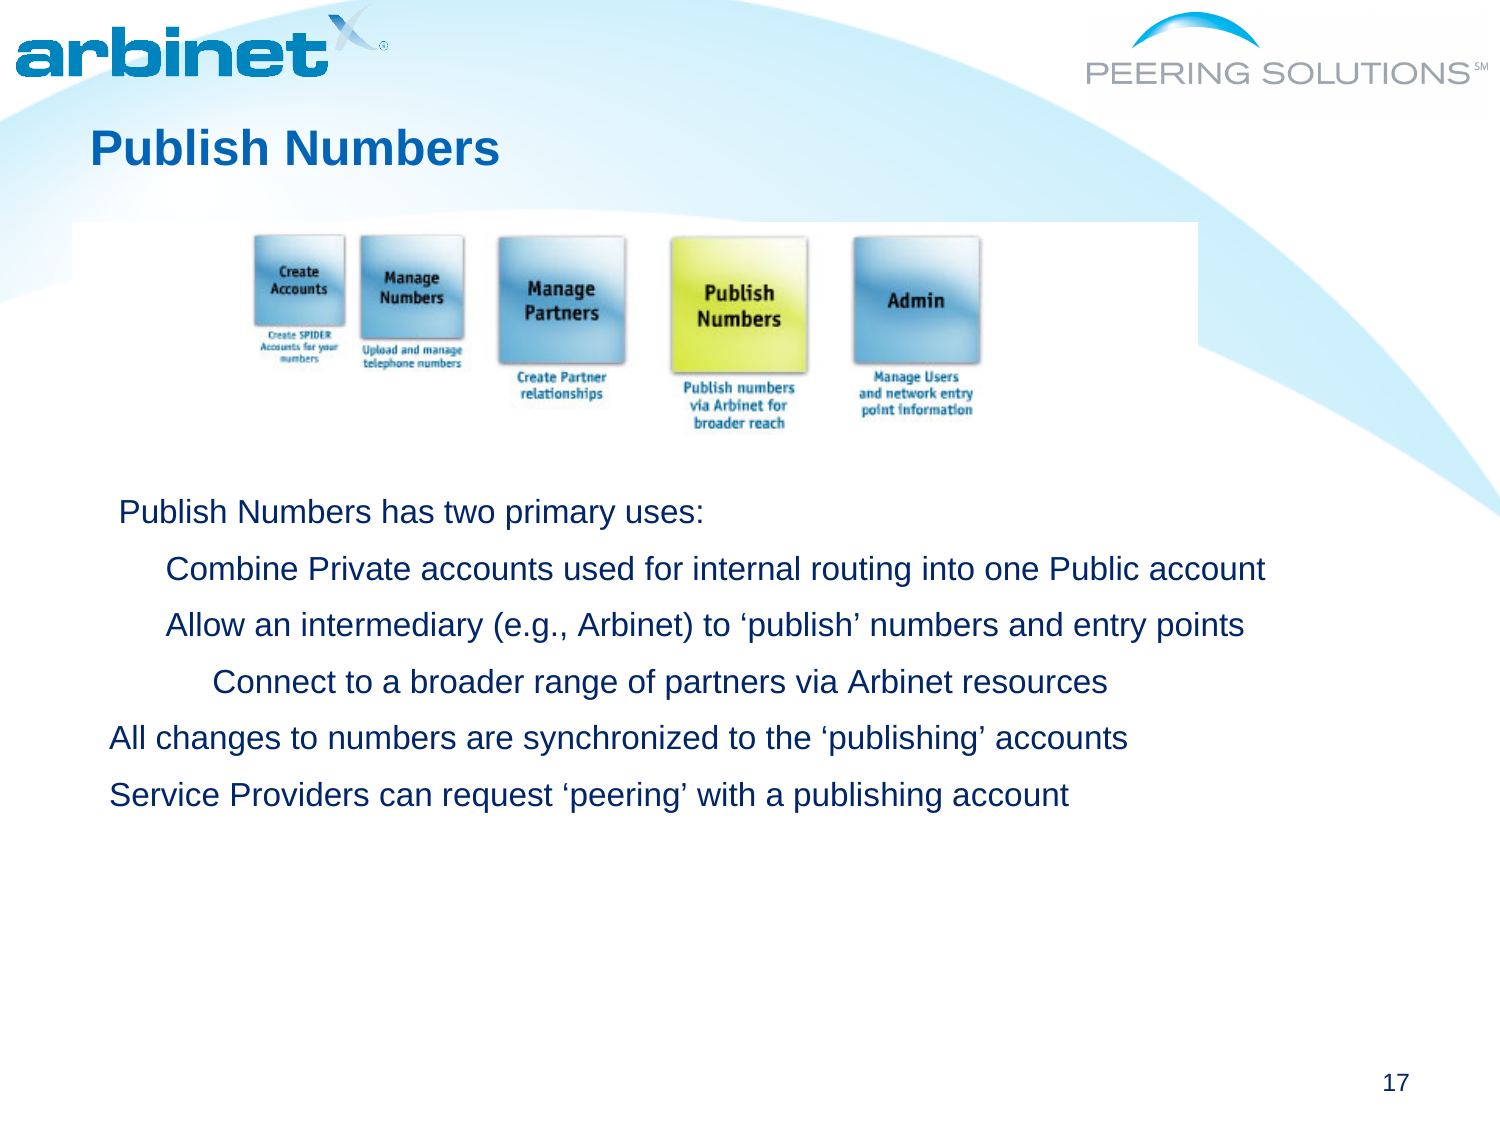

# Publish Numbers
 Publish Numbers has two primary uses:
Combine Private accounts used for internal routing into one Public account
Allow an intermediary (e.g., Arbinet) to ‘publish’ numbers and entry points
Connect to a broader range of partners via Arbinet resources
All changes to numbers are synchronized to the ‘publishing’ accounts
Service Providers can request ‘peering’ with a publishing account
17